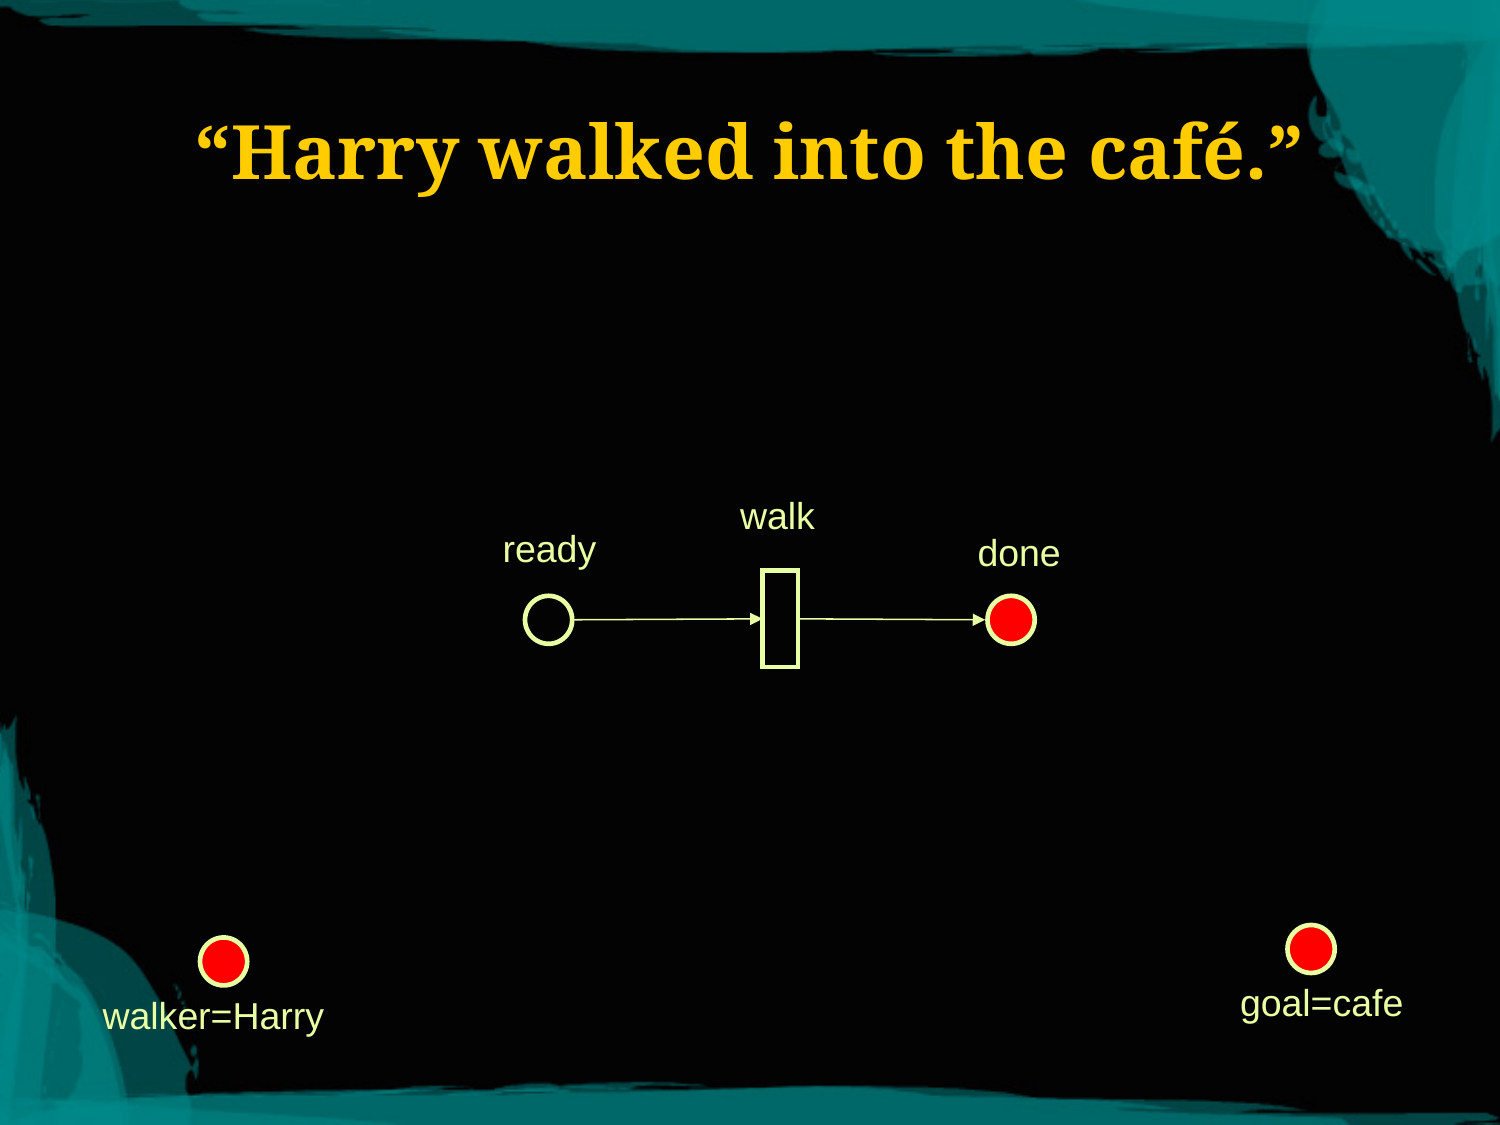

# “Harry walked into the café.”
walk
ready
done
goal=cafe
walker=Harry